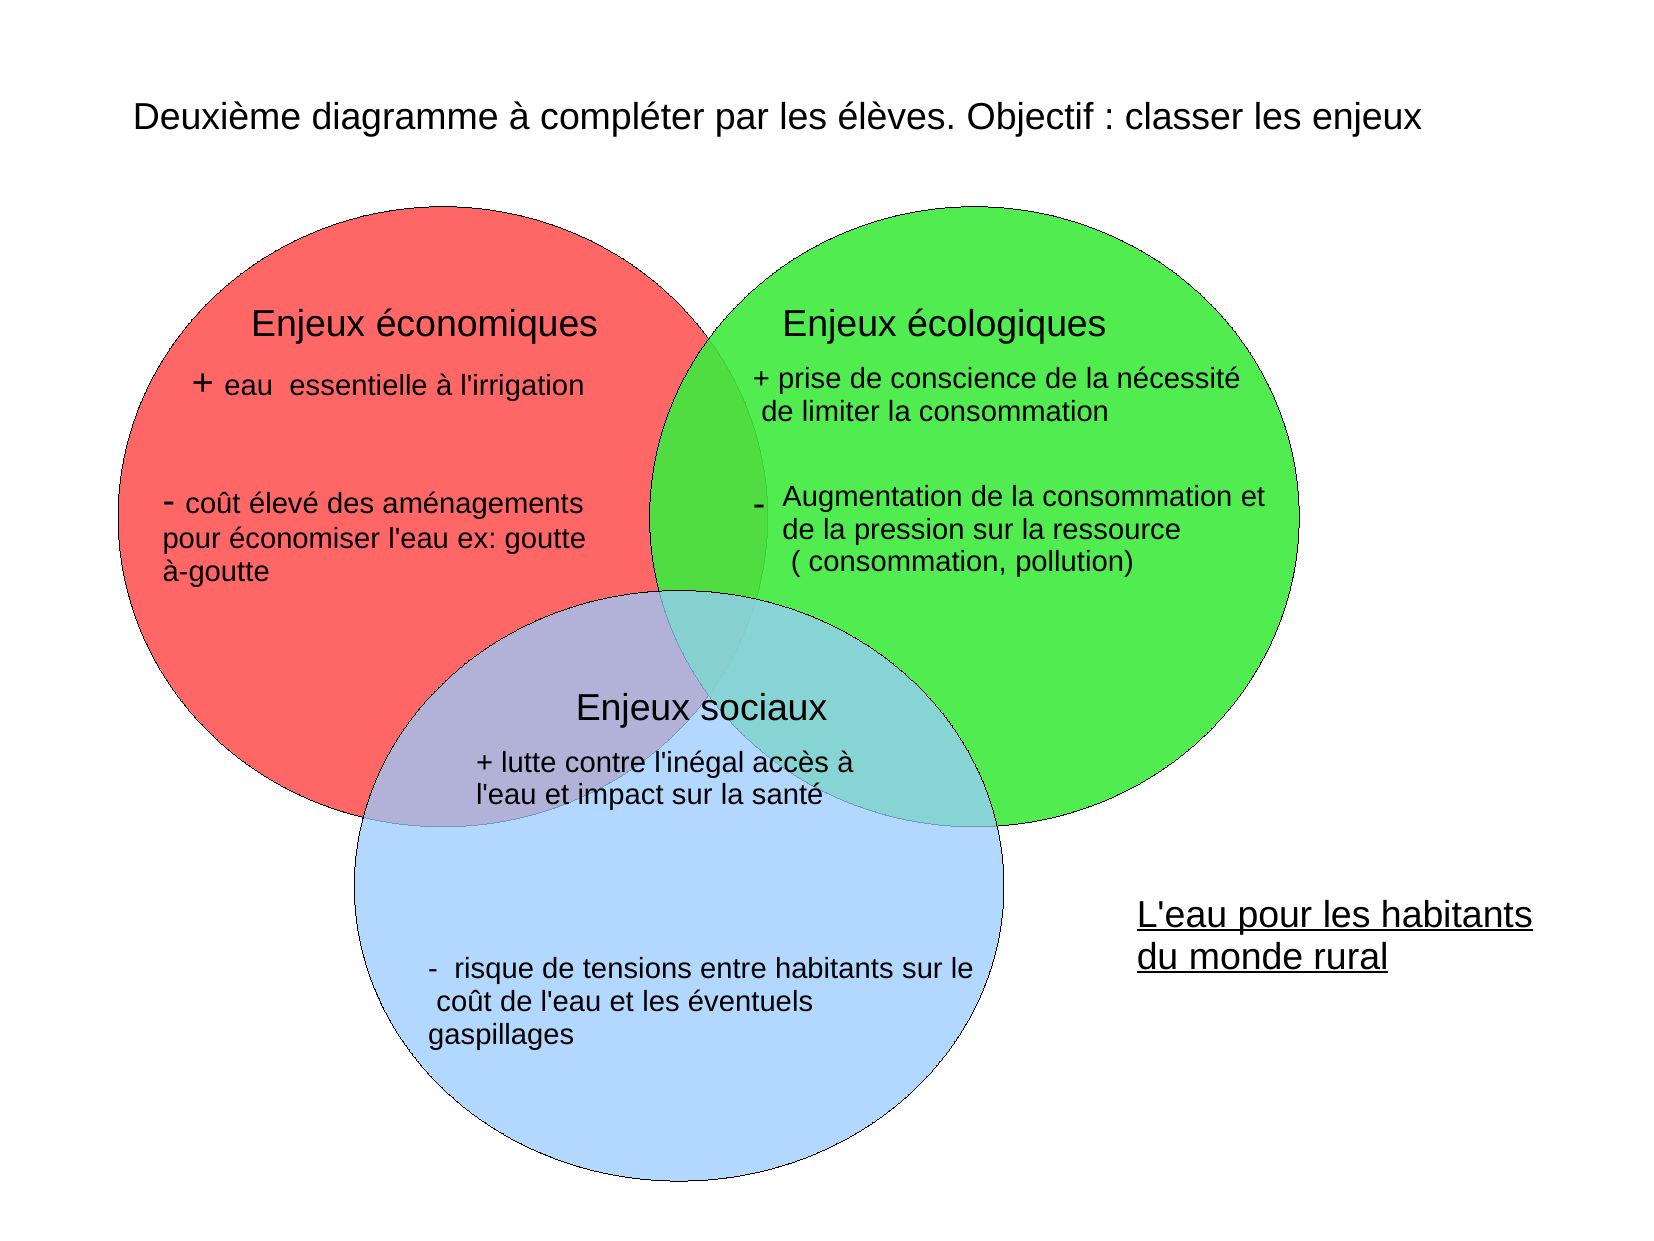

Deuxième diagramme à compléter par les élèves. Objectif : classer les enjeux
Enjeux économiques
Enjeux écologiques
+ eau essentielle à l'irrigation
+ prise de conscience de la nécessité
 de limiter la consommation
- coût élevé des aménagements
pour économiser l'eau ex: goutte
à-goutte
Augmentation de la consommation et
de la pression sur la ressource
 ( consommation, pollution)
-
Enjeux sociaux
+ lutte contre l'inégal accès à l'eau et impact sur la santé
L'eau pour les habitants
du monde rural
- risque de tensions entre habitants sur le
 coût de l'eau et les éventuels
gaspillages